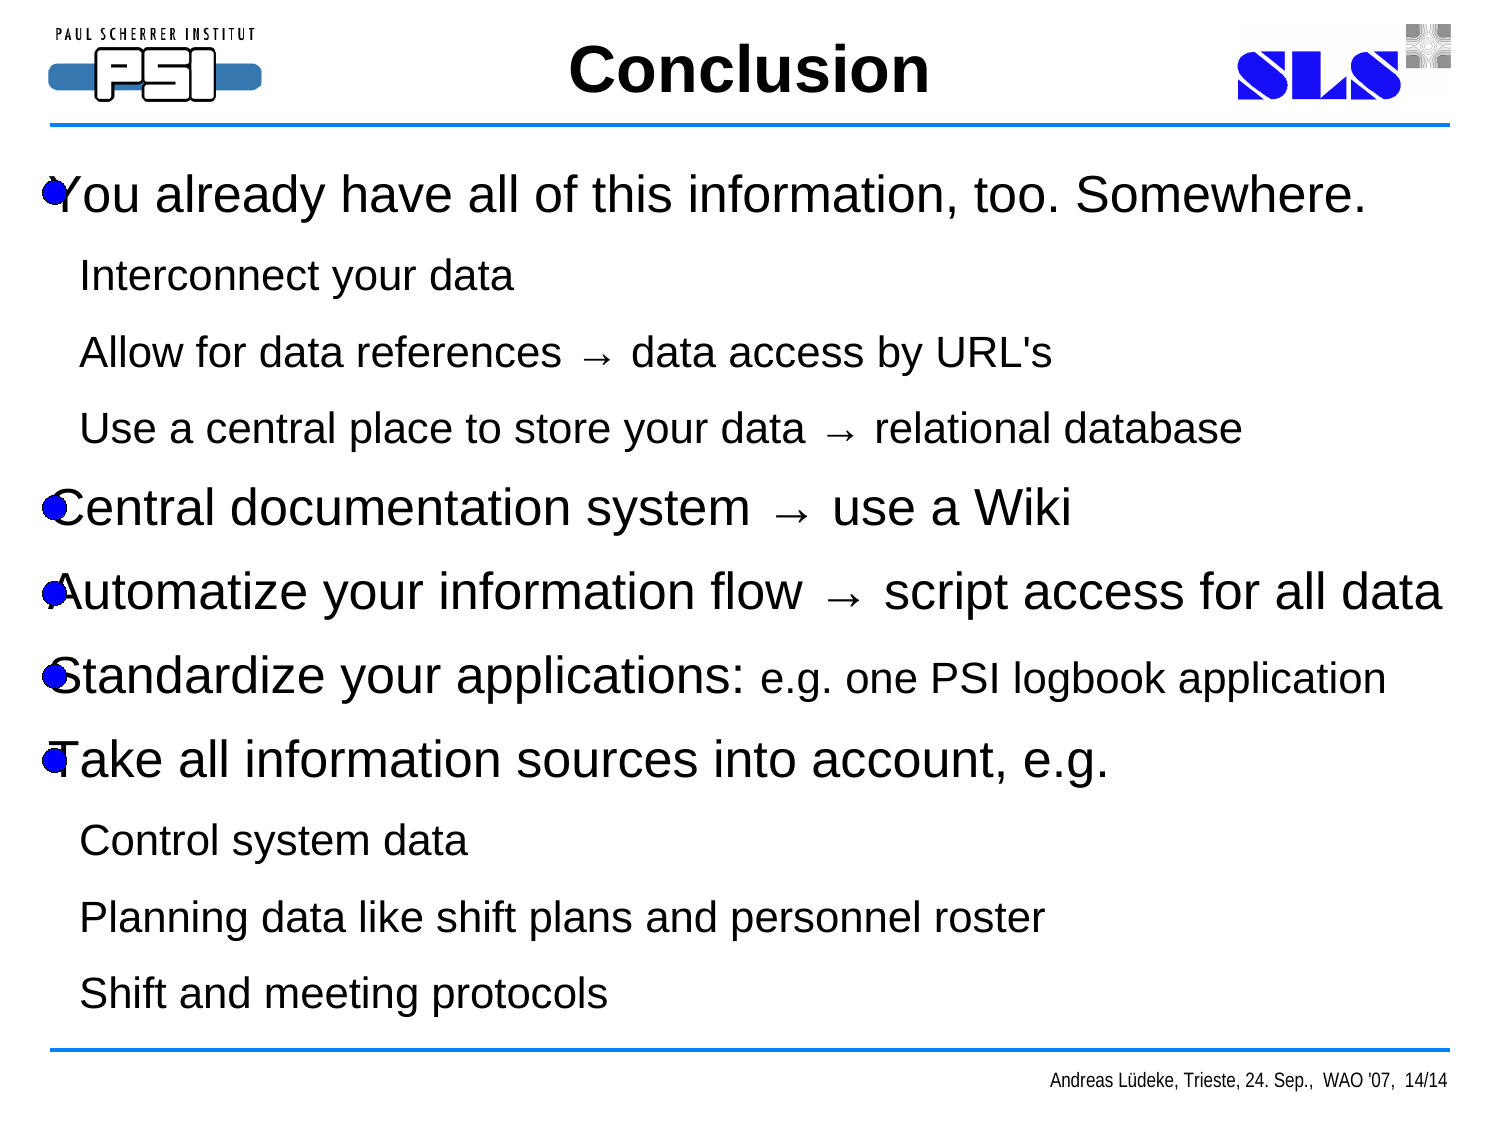

# Conclusion
You already have all of this information, too. Somewhere.
Interconnect your data
Allow for data references → data access by URL's
Use a central place to store your data → relational database
Central documentation system → use a Wiki
Automatize your information flow → script access for all data
Standardize your applications: e.g. one PSI logbook application
Take all information sources into account, e.g.
Control system data
Planning data like shift plans and personnel roster
Shift and meeting protocols